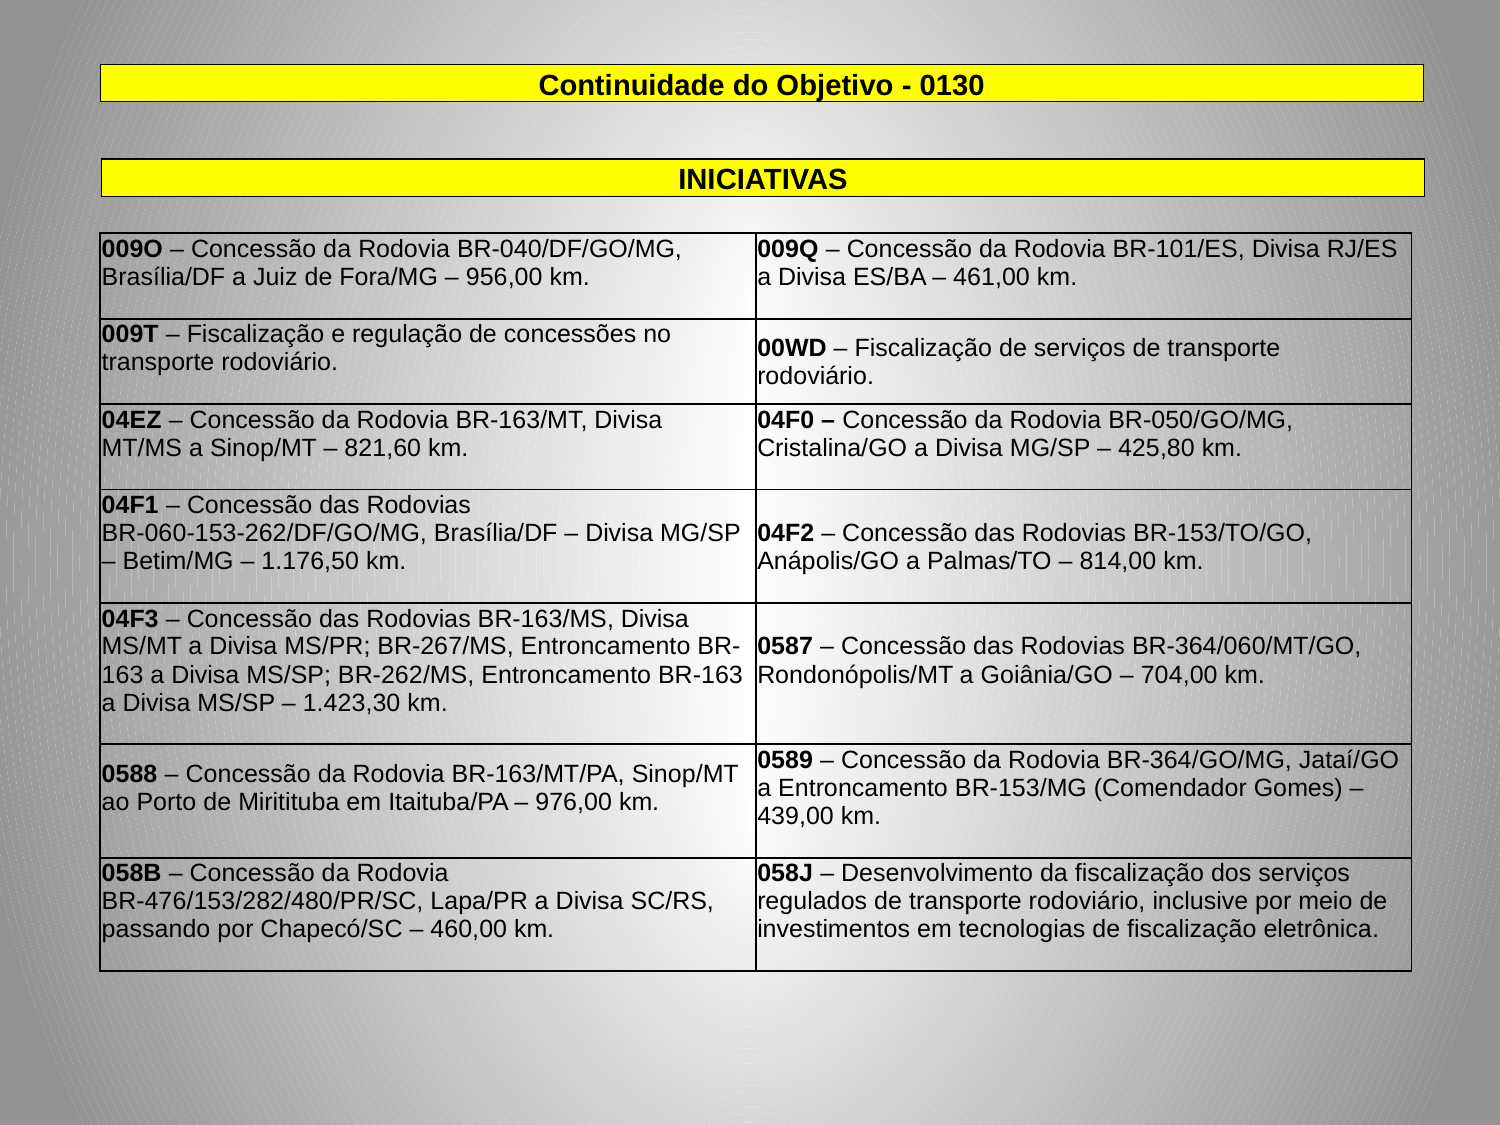

| Continuidade do Objetivo - 0130 |
| --- |
| INICIATIVAS |
| --- |
| 009O – Concessão da Rodovia BR-040/DF/GO/MG, Brasília/DF a Juiz de Fora/MG – 956,00 km. | 009Q – Concessão da Rodovia BR-101/ES, Divisa RJ/ES a Divisa ES/BA – 461,00 km. |
| --- | --- |
| 009T – Fiscalização e regulação de concessões no transporte rodoviário. | 00WD – Fiscalização de serviços de transporte rodoviário. |
| 04EZ – Concessão da Rodovia BR-163/MT, Divisa MT/MS a Sinop/MT – 821,60 km. | 04F0 – Concessão da Rodovia BR-050/GO/MG, Cristalina/GO a Divisa MG/SP – 425,80 km. |
| 04F1 – Concessão das Rodovias BR-060-153-262/DF/GO/MG, Brasília/DF – Divisa MG/SP – Betim/MG – 1.176,50 km. | 04F2 – Concessão das Rodovias BR-153/TO/GO, Anápolis/GO a Palmas/TO – 814,00 km. |
| 04F3 – Concessão das Rodovias BR-163/MS, Divisa MS/MT a Divisa MS/PR; BR-267/MS, Entroncamento BR-163 a Divisa MS/SP; BR-262/MS, Entroncamento BR-163 a Divisa MS/SP – 1.423,30 km. | 0587 – Concessão das Rodovias BR-364/060/MT/GO, Rondonópolis/MT a Goiânia/GO – 704,00 km. |
| 0588 – Concessão da Rodovia BR-163/MT/PA, Sinop/MT ao Porto de Miritituba em Itaituba/PA – 976,00 km. | 0589 – Concessão da Rodovia BR-364/GO/MG, Jataí/GO a Entroncamento BR-153/MG (Comendador Gomes) – 439,00 km. |
| 058B – Concessão da Rodovia BR-476/153/282/480/PR/SC, Lapa/PR a Divisa SC/RS, passando por Chapecó/SC – 460,00 km. | 058J – Desenvolvimento da fiscalização dos serviços regulados de transporte rodoviário, inclusive por meio de investimentos em tecnologias de fiscalização eletrônica. |